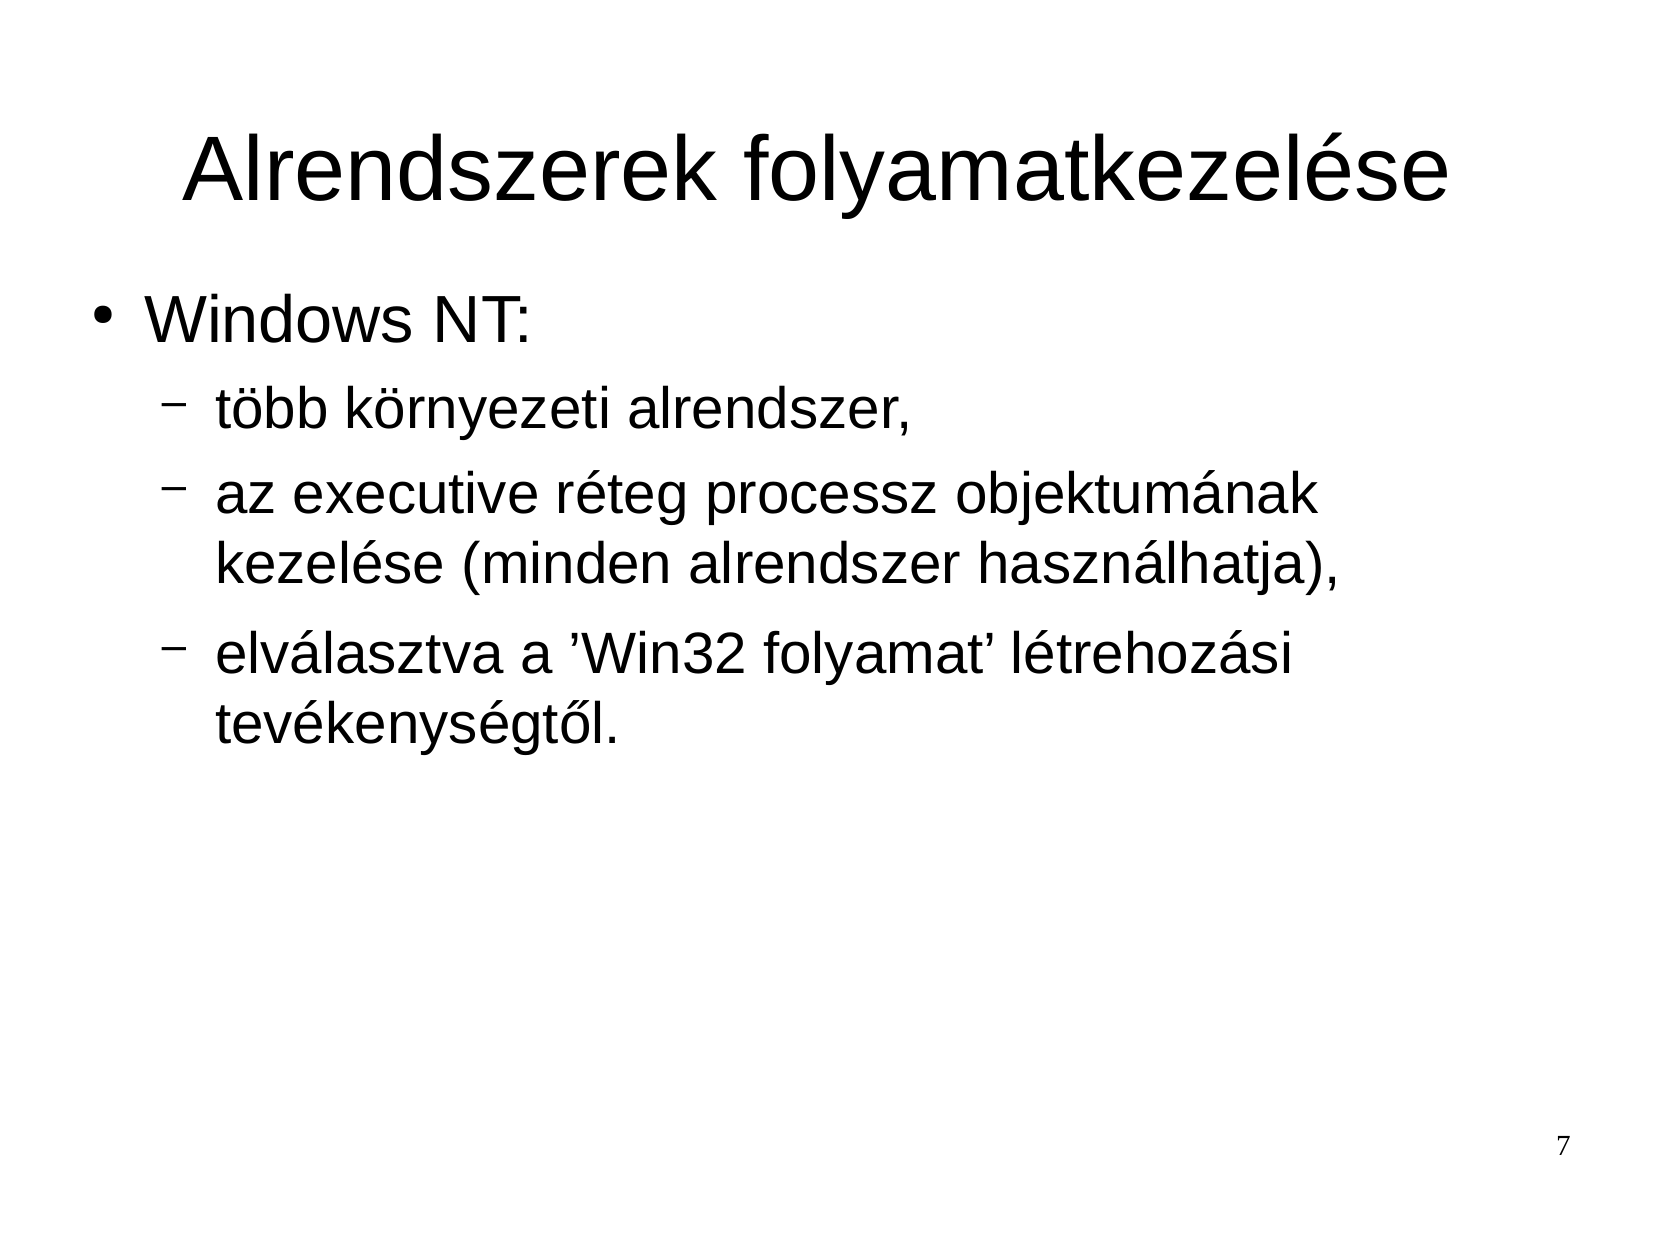

# Alrendszerek folyamatkezelése
Windows NT:
több környezeti alrendszer,
az executive réteg processz objektumának kezelése (minden alrendszer használhatja),
elválasztva a ’Win32 folyamat’ létrehozási tevékenységtől.
7